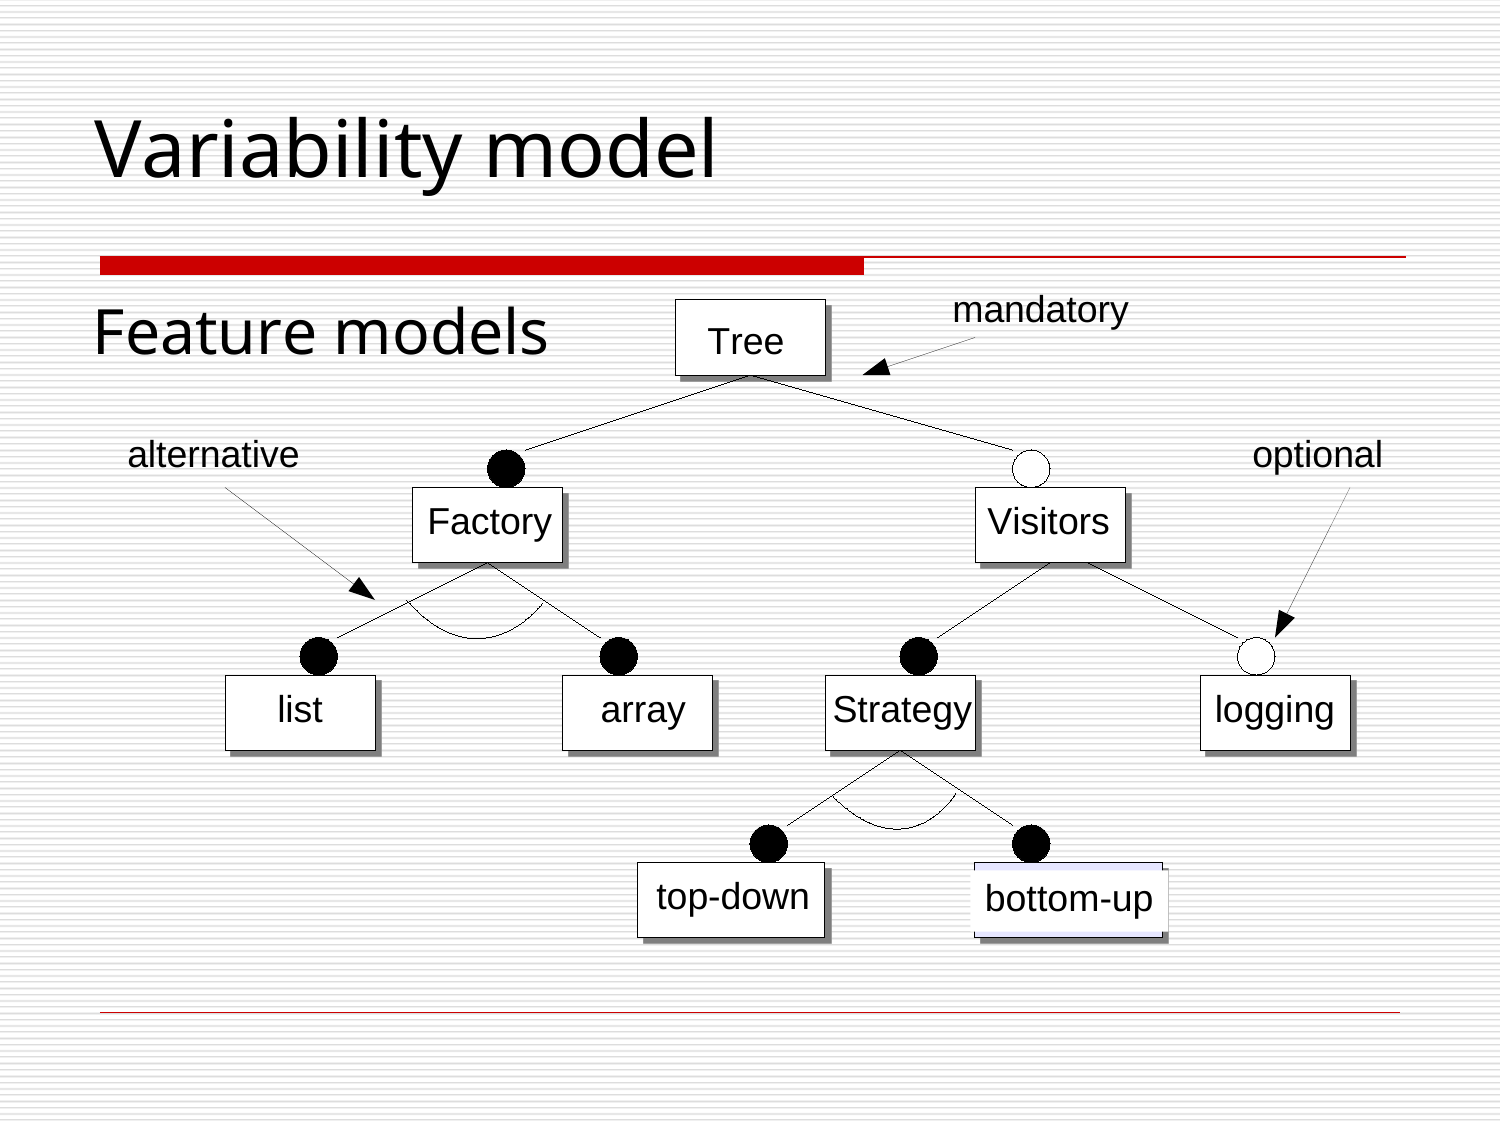

# Variability model
mandatory
Feature models
Tree
alternative
optional
Factory
Visitors
list
array
Strategy
logging
top-down
bottom-up